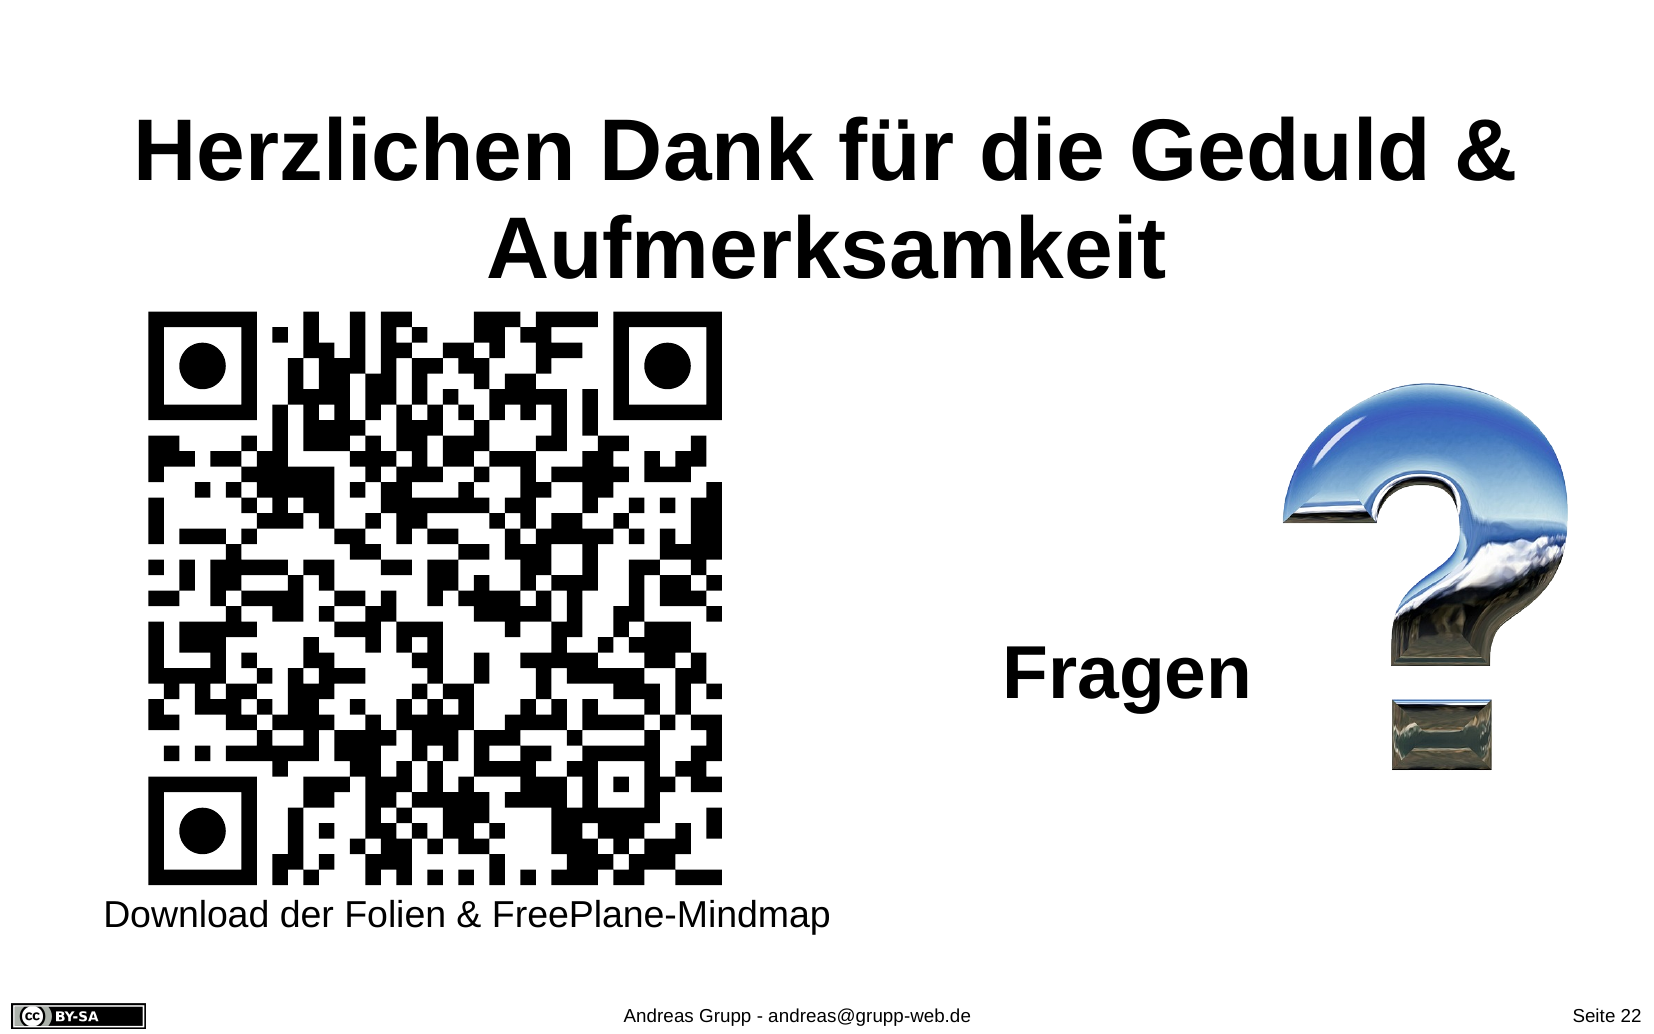

Herzlichen Dank für die Geduld & Aufmerksamkeit
 Fragen
Download der Folien & FreePlane-Mindmap
Andreas Grupp - andreas@grupp-web.de
22